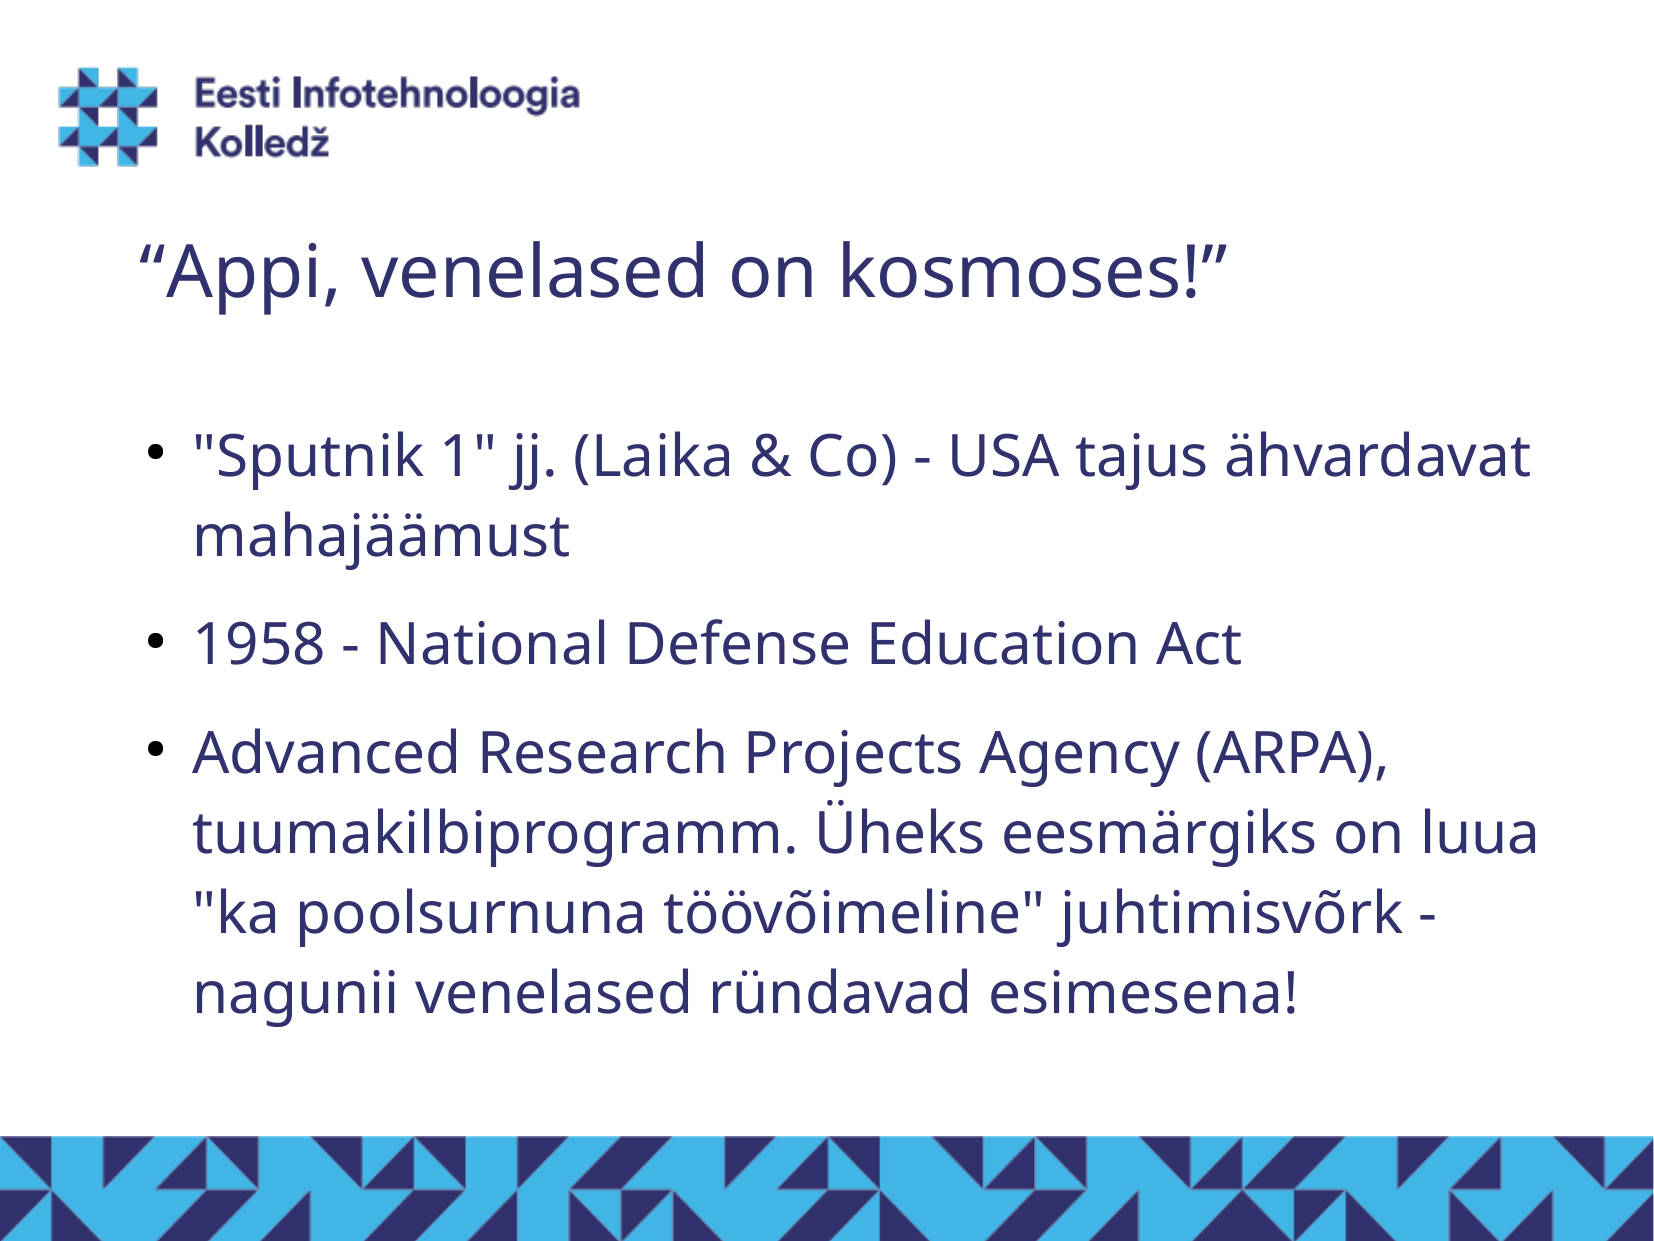

# “Appi, venelased on kosmoses!”
"Sputnik 1" jj. (Laika & Co) - USA tajus ähvardavat mahajäämust
1958 - National Defense Education Act
Advanced Research Projects Agency (ARPA), tuumakilbiprogramm. Üheks eesmärgiks on luua "ka poolsurnuna töövõimeline" juhtimisvõrk - nagunii venelased ründavad esimesena!